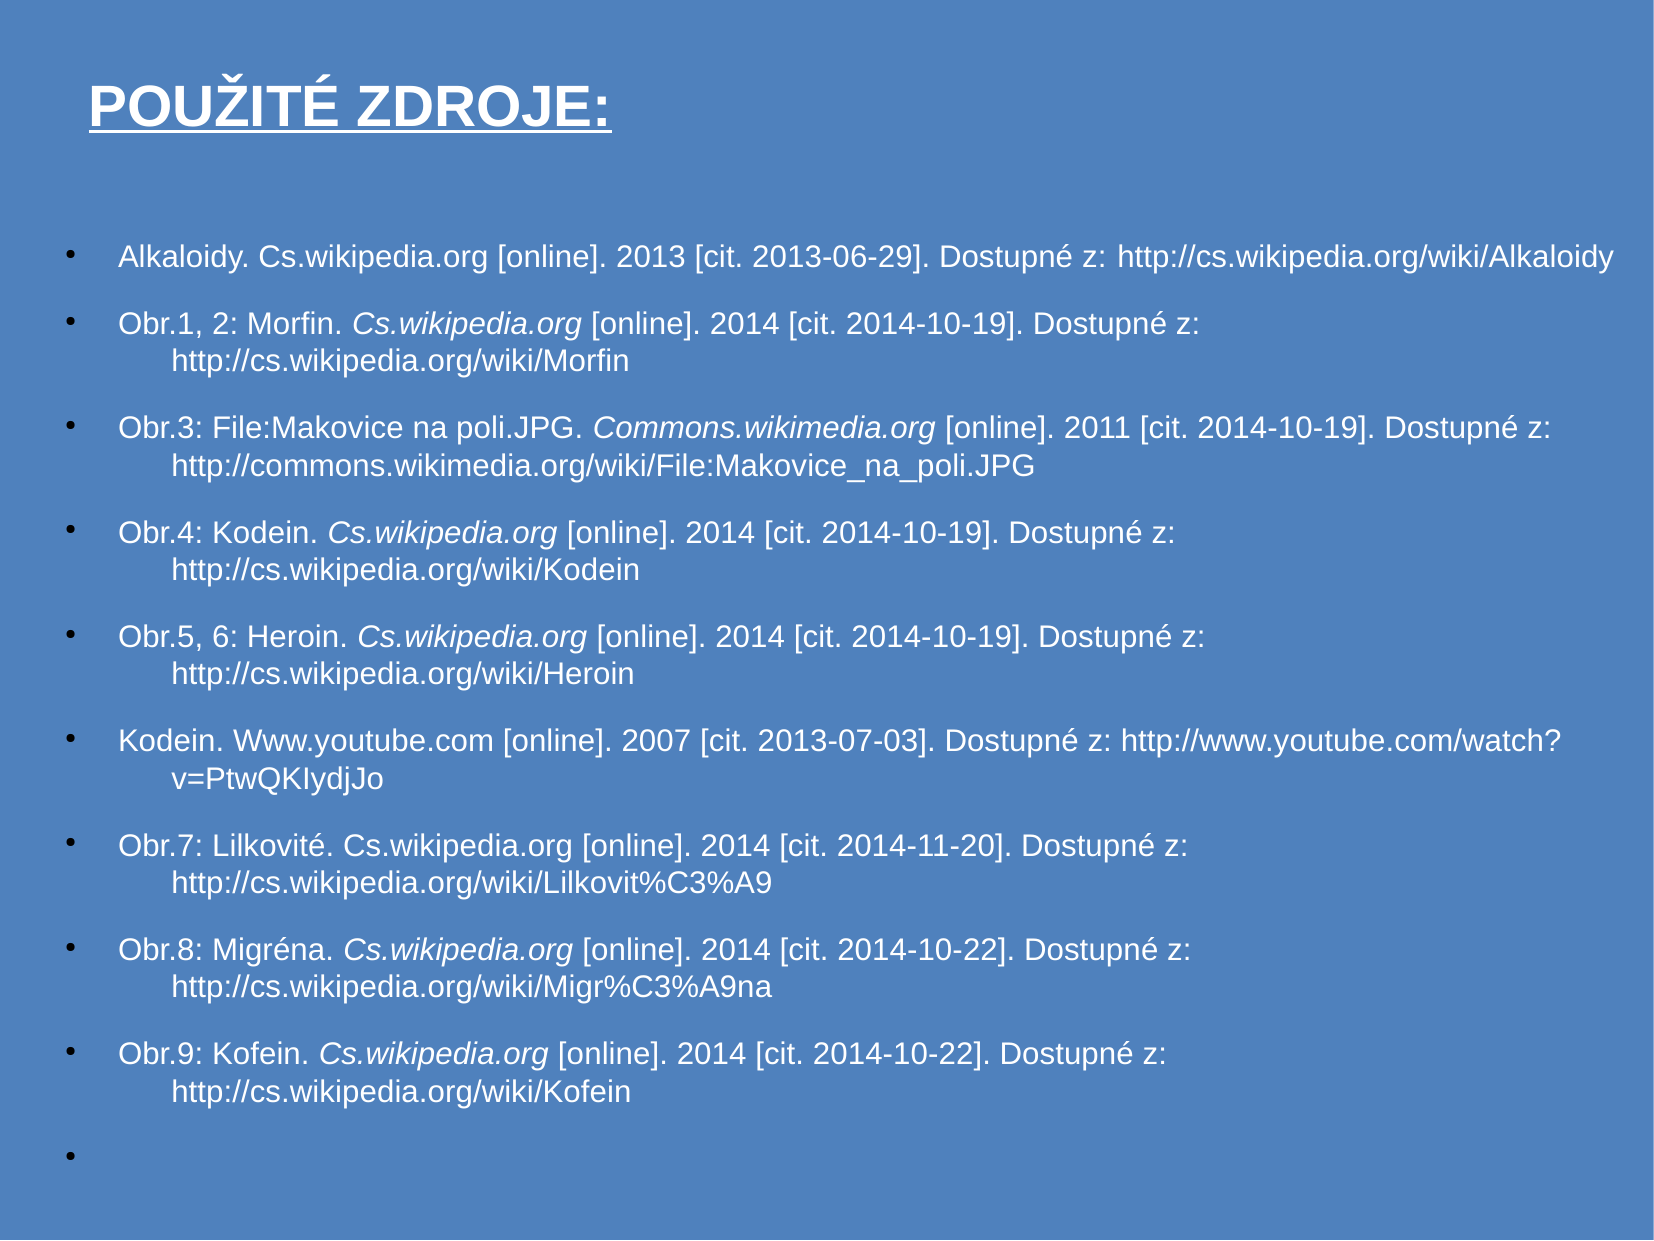

# POUŽITÉ ZDROJE:
Alkaloidy. Cs.wikipedia.org [online]. 2013 [cit. 2013-06-29]. Dostupné z: http://cs.wikipedia.org/wiki/Alkaloidy
Obr.1, 2: Morfin. Cs.wikipedia.org [online]. 2014 [cit. 2014-10-19]. Dostupné z: http://cs.wikipedia.org/wiki/Morfin
Obr.3: File:Makovice na poli.JPG. Commons.wikimedia.org [online]. 2011 [cit. 2014-10-19]. Dostupné z: http://commons.wikimedia.org/wiki/File:Makovice_na_poli.JPG
Obr.4: Kodein. Cs.wikipedia.org [online]. 2014 [cit. 2014-10-19]. Dostupné z: http://cs.wikipedia.org/wiki/Kodein
Obr.5, 6: Heroin. Cs.wikipedia.org [online]. 2014 [cit. 2014-10-19]. Dostupné z: http://cs.wikipedia.org/wiki/Heroin
Kodein. Www.youtube.com [online]. 2007 [cit. 2013-07-03]. Dostupné z: http://www.youtube.com/watch?v=PtwQKIydjJo
Obr.7: Lilkovité. Cs.wikipedia.org [online]. 2014 [cit. 2014-11-20]. Dostupné z: http://cs.wikipedia.org/wiki/Lilkovit%C3%A9
Obr.8: Migréna. Cs.wikipedia.org [online]. 2014 [cit. 2014-10-22]. Dostupné z: http://cs.wikipedia.org/wiki/Migr%C3%A9na
Obr.9: Kofein. Cs.wikipedia.org [online]. 2014 [cit. 2014-10-22]. Dostupné z: http://cs.wikipedia.org/wiki/Kofein